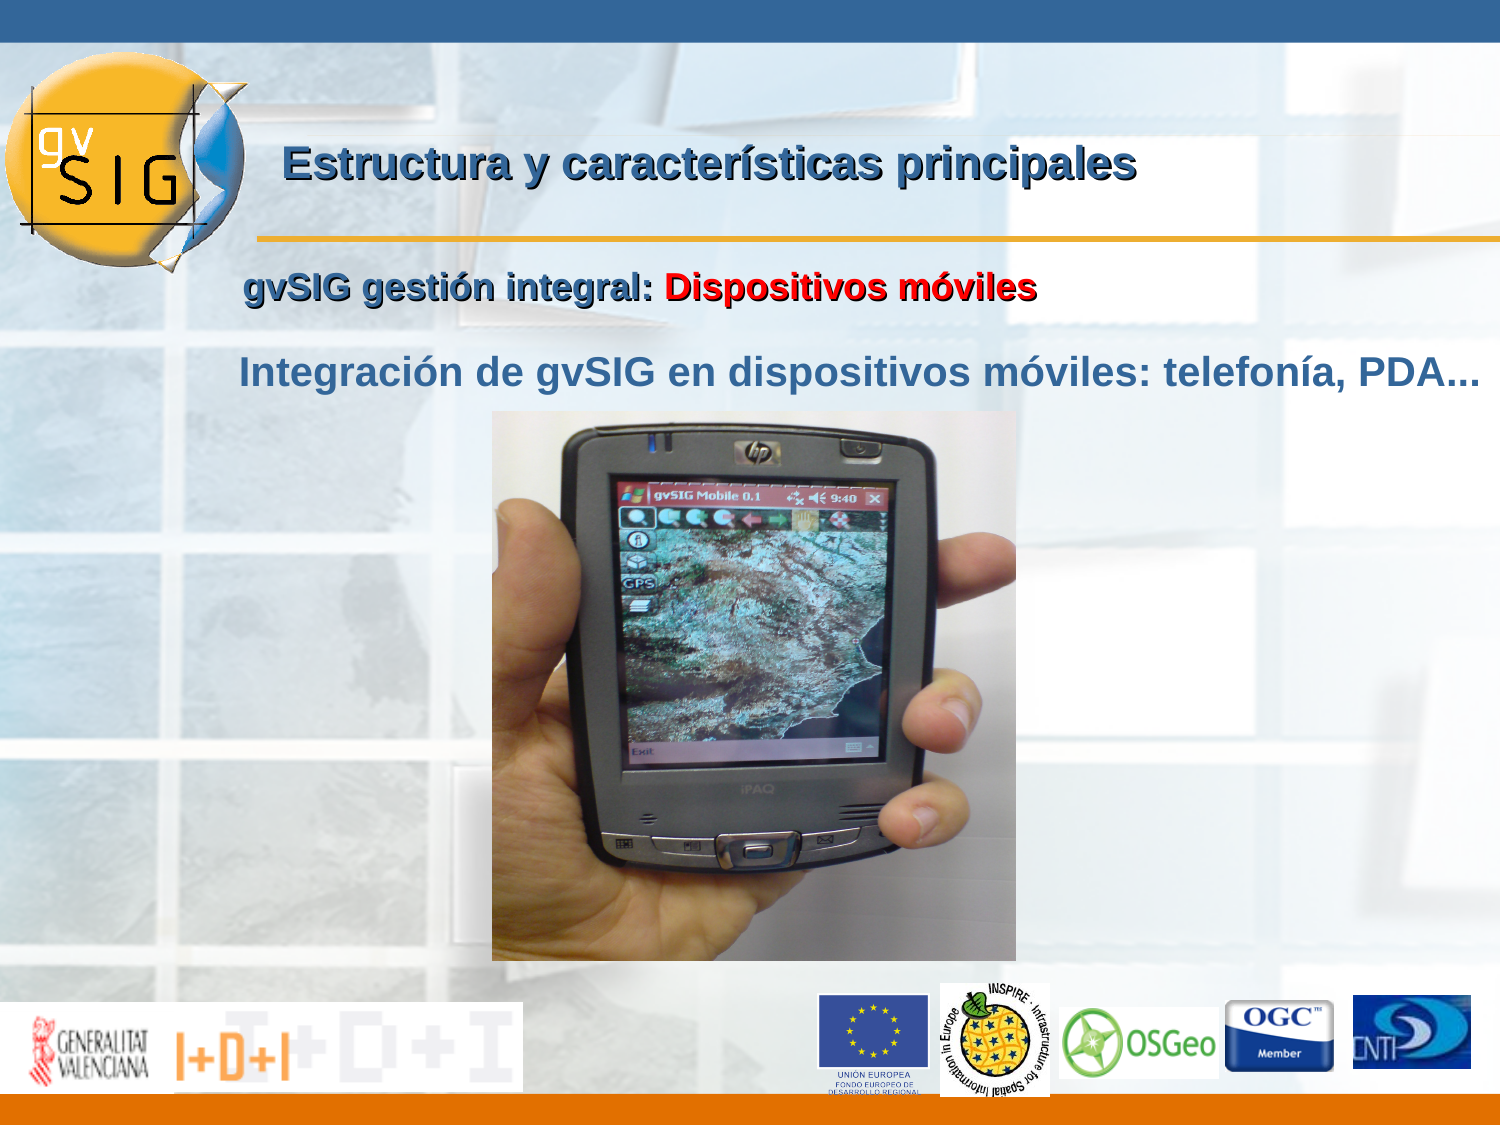

Estructura y características principales
gvSIG gestión integral: Dispositivos móviles
Integración de gvSIG en dispositivos móviles: telefonía, PDA...